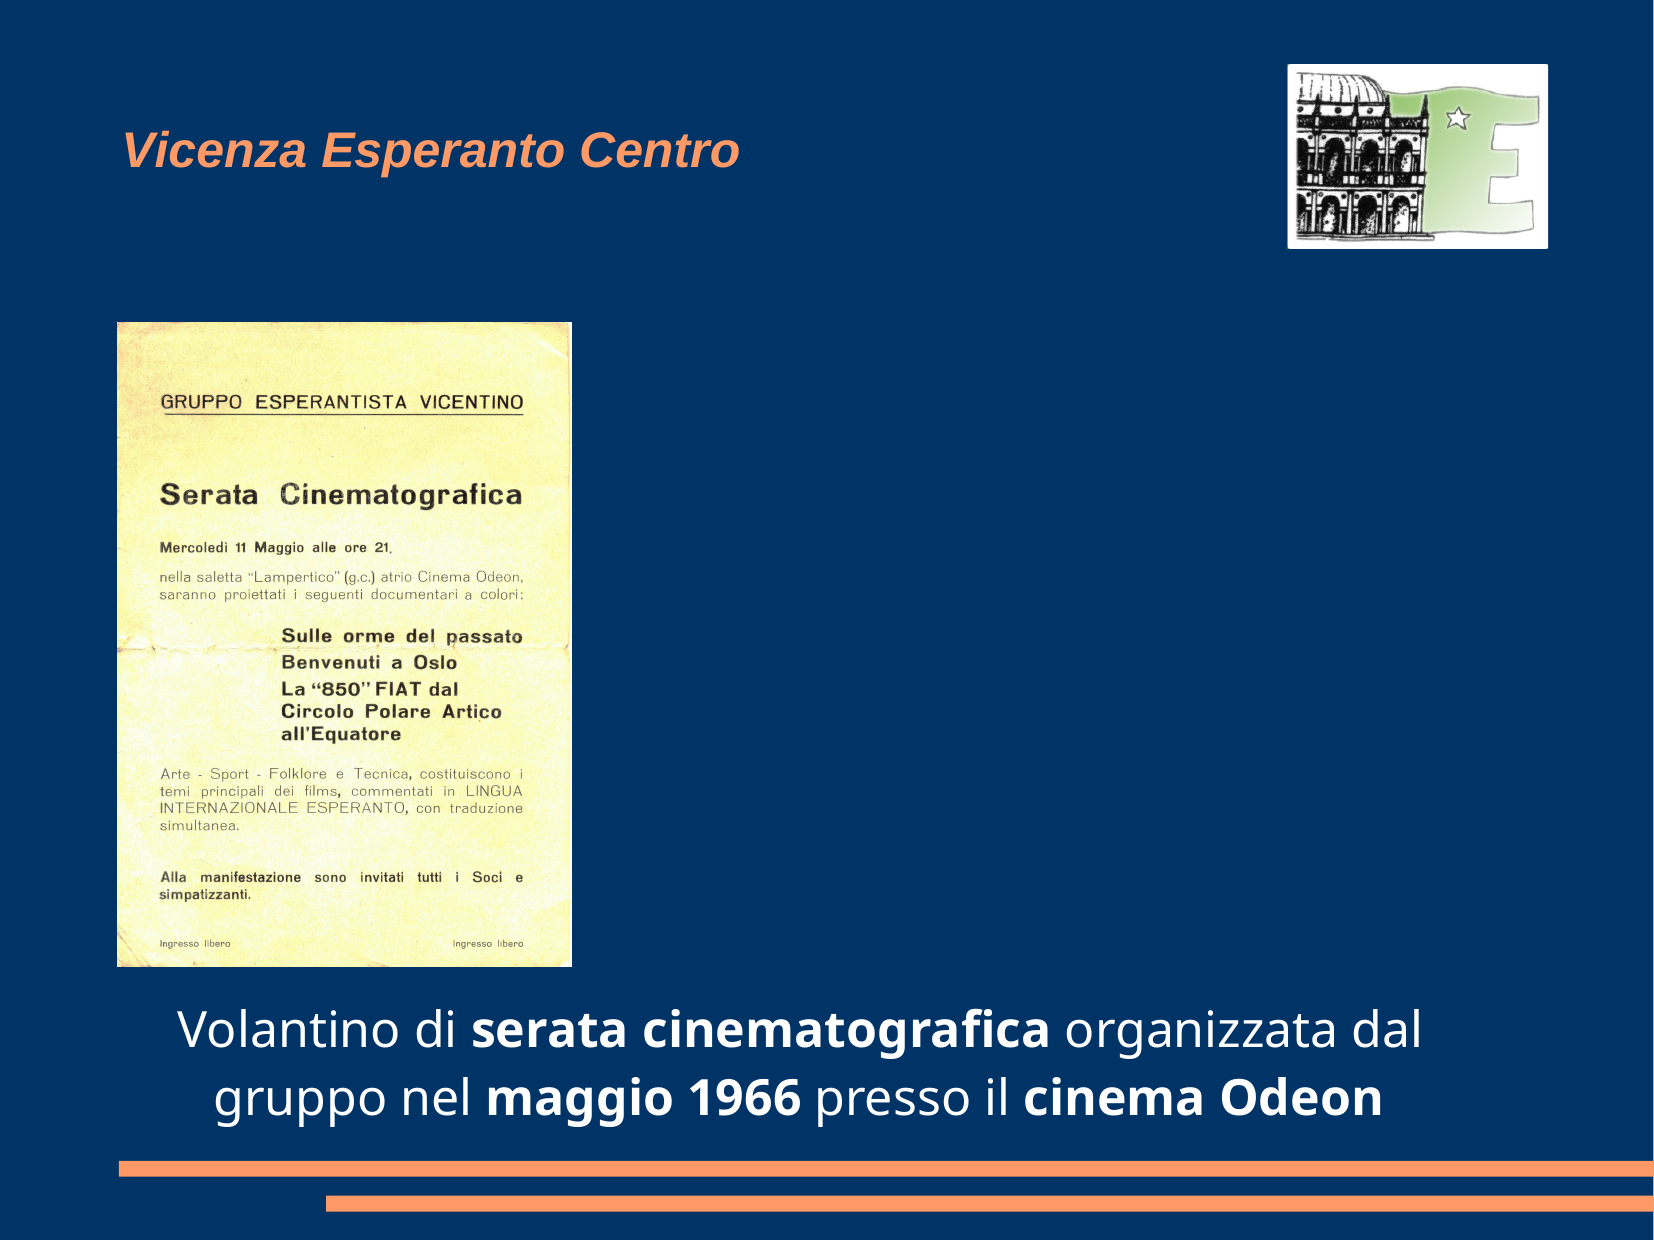

# Vicenza Esperanto Centro
Volantino di serata cinematografica organizzata dal gruppo nel maggio 1966 presso il cinema Odeon